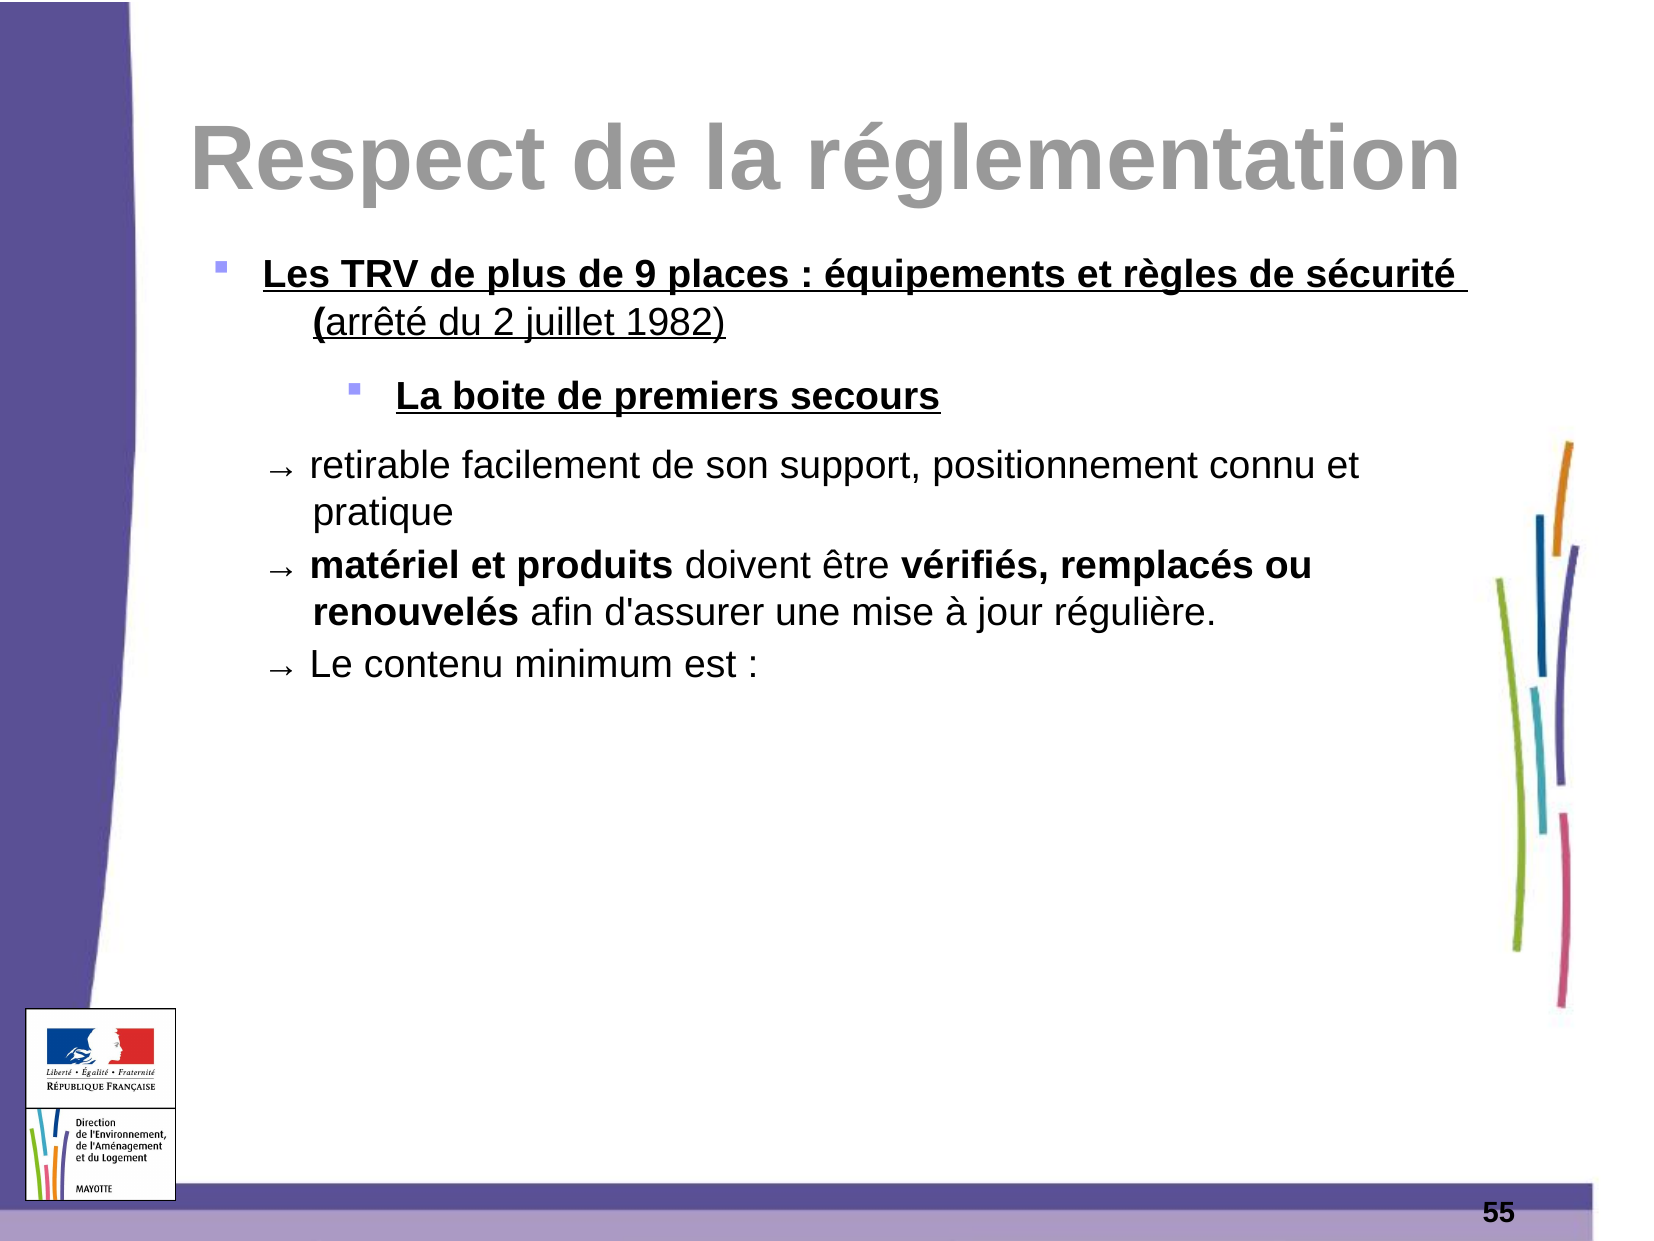

# Respect de la réglementation
Les TRV de plus de 9 places : équipements et règles de sécurité (arrêté du 2 juillet 1982)
La boite de premiers secours
→ retirable facilement de son support, positionnement connu et pratique
→ matériel et produits doivent être vérifiés, remplacés ou renouvelés afin d'assurer une mise à jour régulière.
→ Le contenu minimum est :